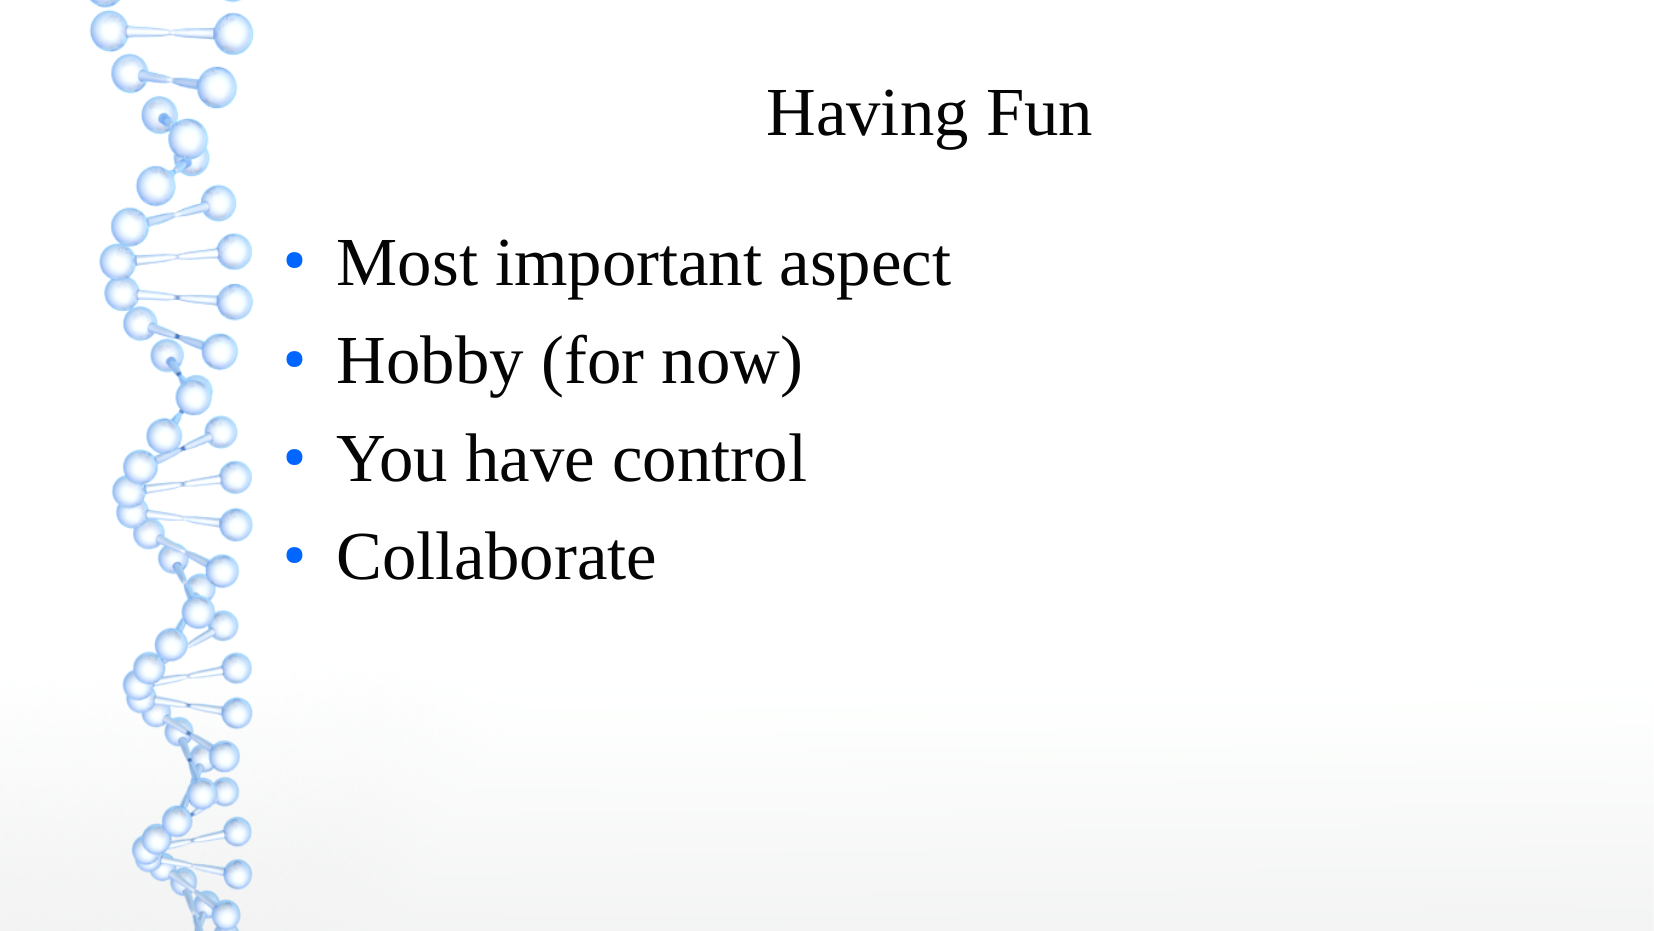

# Having Fun
Most important aspect
Hobby (for now)
You have control
Collaborate